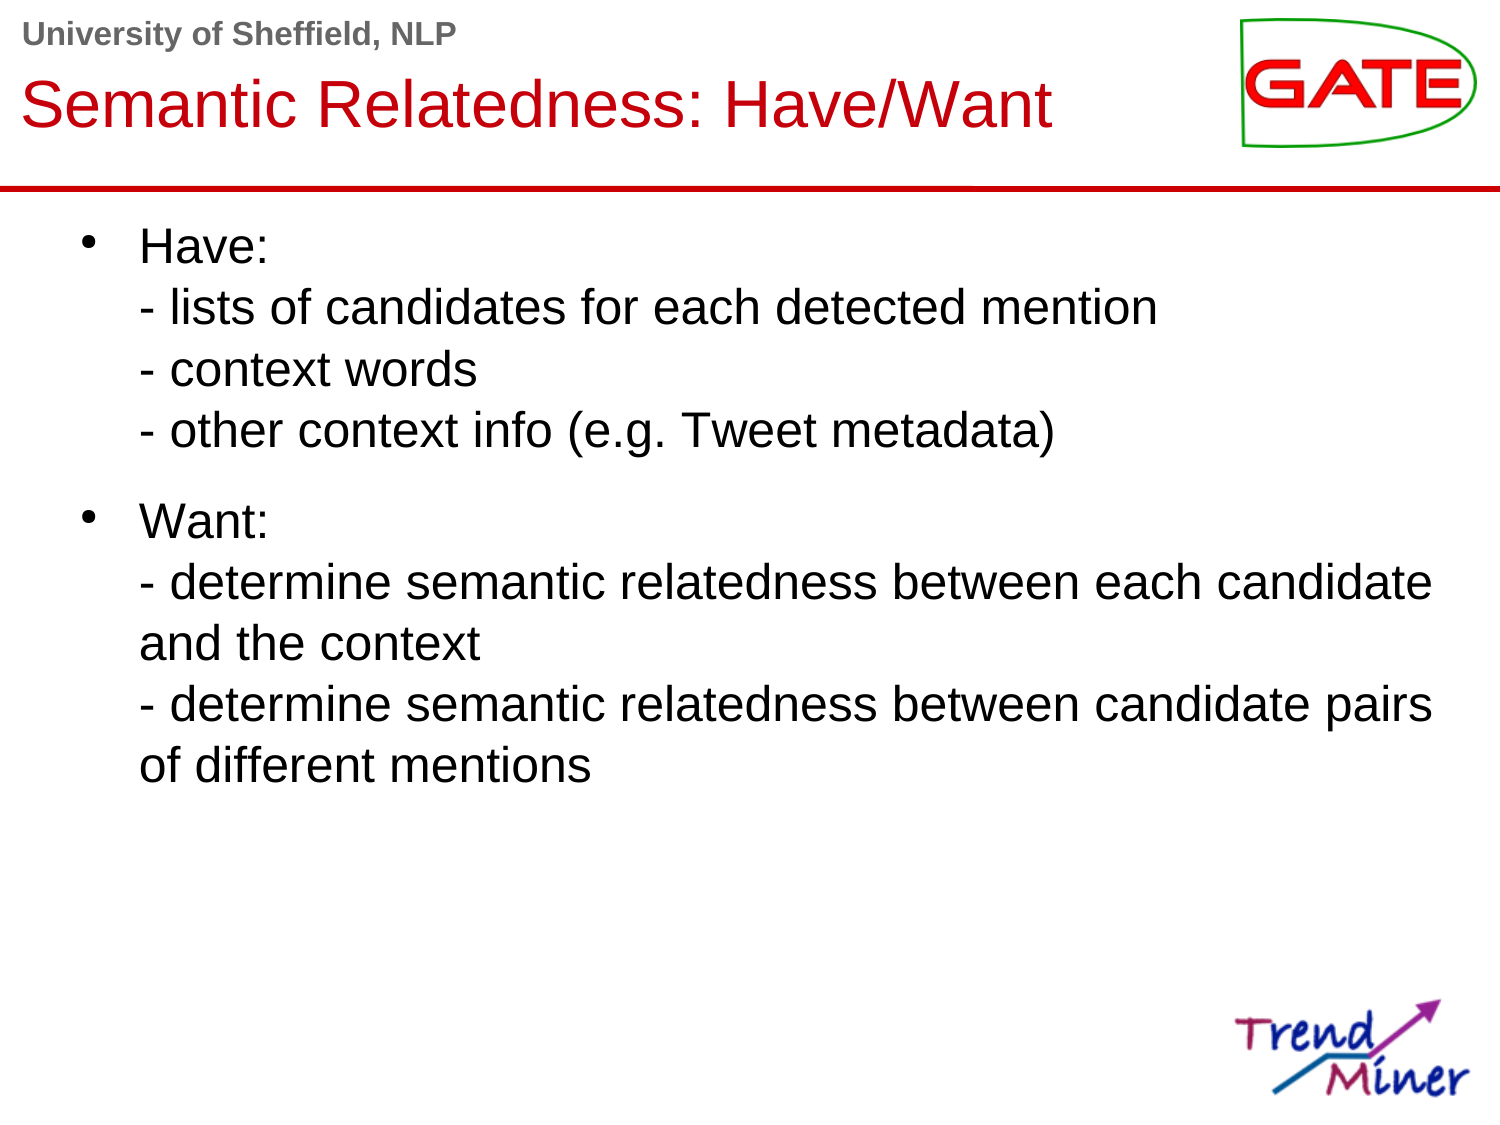

# Semantic Relatedness: Have/Want
Have:
- lists of candidates for each detected mention
- context words
- other context info (e.g. Tweet metadata)
Want:
- determine semantic relatedness between each candidate and the context
- determine semantic relatedness between candidate pairs of different mentions